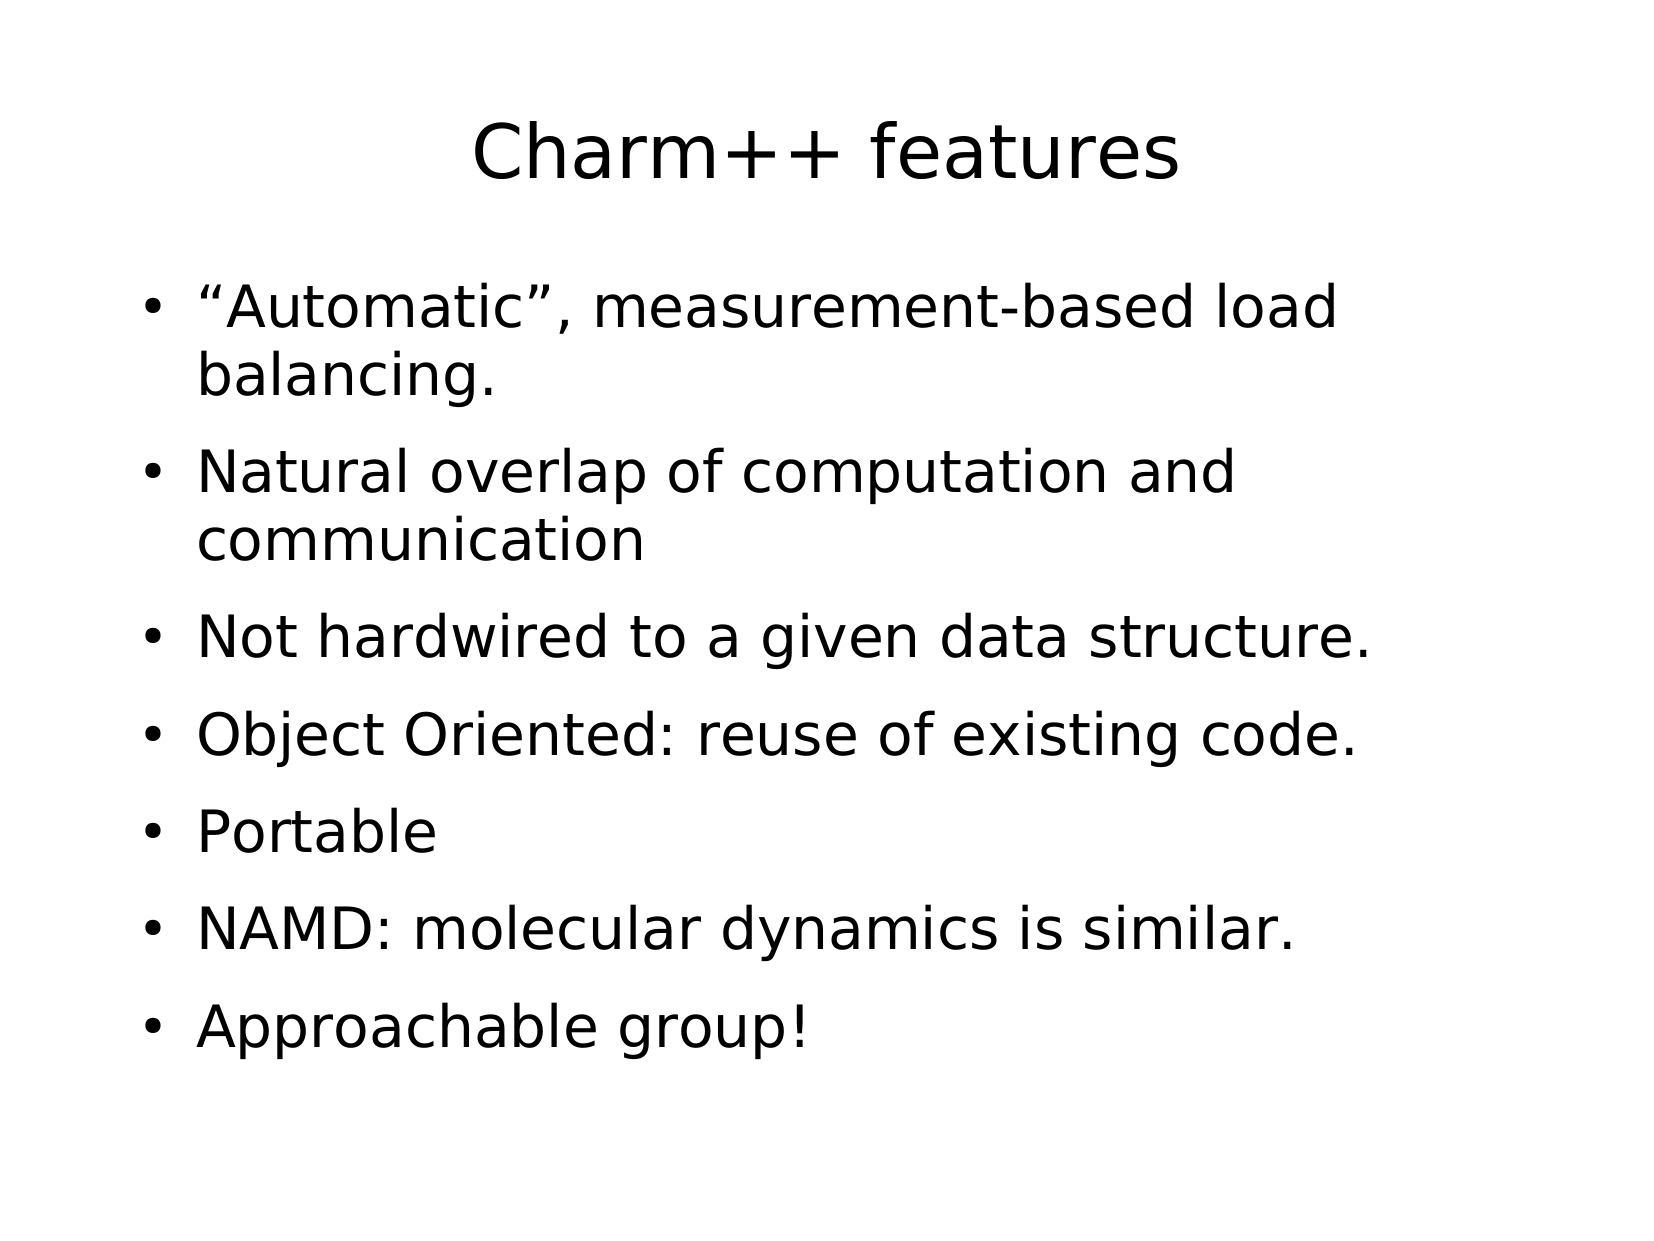

# Charm++ features
“Automatic”, measurement-based load balancing.
Natural overlap of computation and communication
Not hardwired to a given data structure.
Object Oriented: reuse of existing code.
Portable
NAMD: molecular dynamics is similar.
Approachable group!